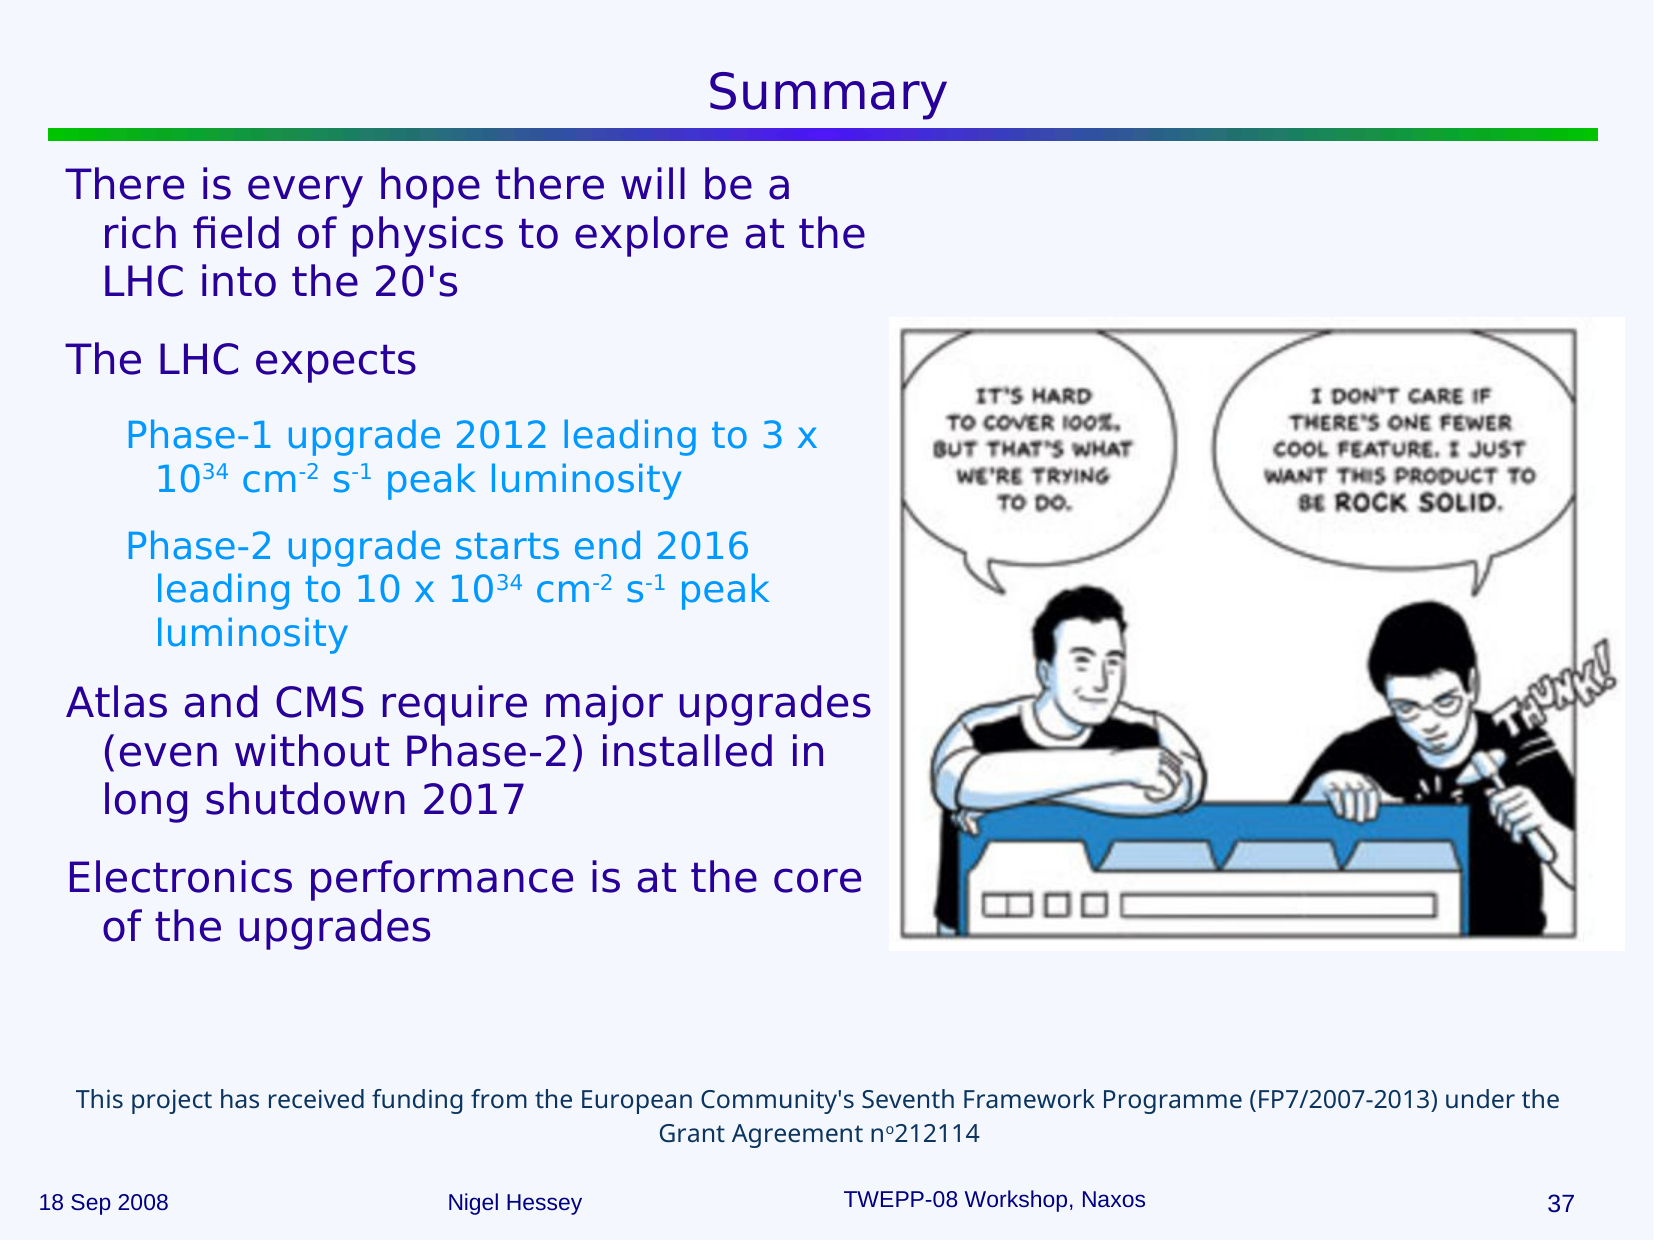

# Summary
There is every hope there will be a rich field of physics to explore at the LHC into the 20's
The LHC expects
Phase-1 upgrade 2012 leading to 3 x 1034 cm-2 s-1 peak luminosity
Phase-2 upgrade starts end 2016 leading to 10 x 1034 cm-2 s-1 peak luminosity
Atlas and CMS require major upgrades (even without Phase-2) installed in long shutdown 2017
Electronics performance is at the core of the upgrades
This project has received funding from the European Community's Seventh Framework Programme (FP7/2007-2013) under the Grant Agreement no212114